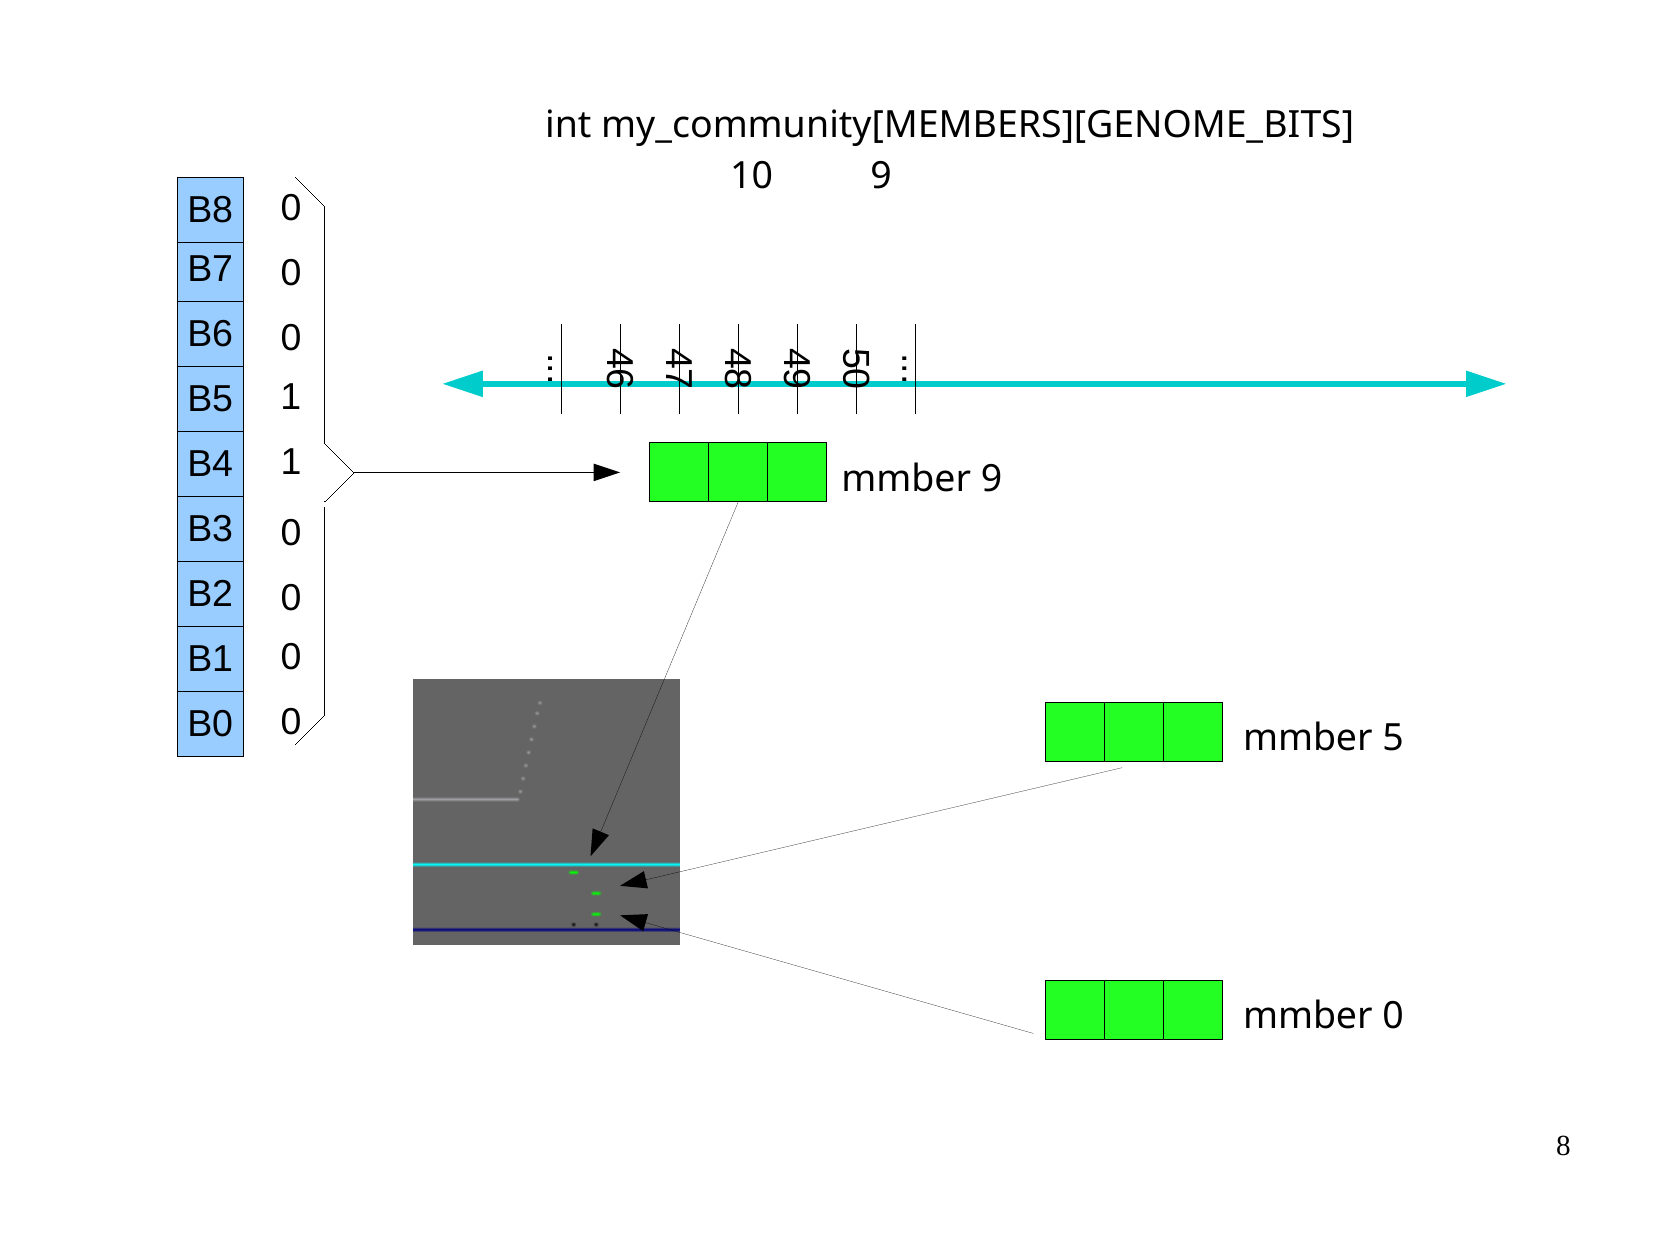

int my_community[MEMBERS][GENOME_BITS]
 10 9
B8
0
B7
0
B6
0
...
46
47
48
49
50
...
B5
1
B4
1
mmber 9
B3
0
B2
0
B1
0
B0
0
mmber 5
mmber 0
8